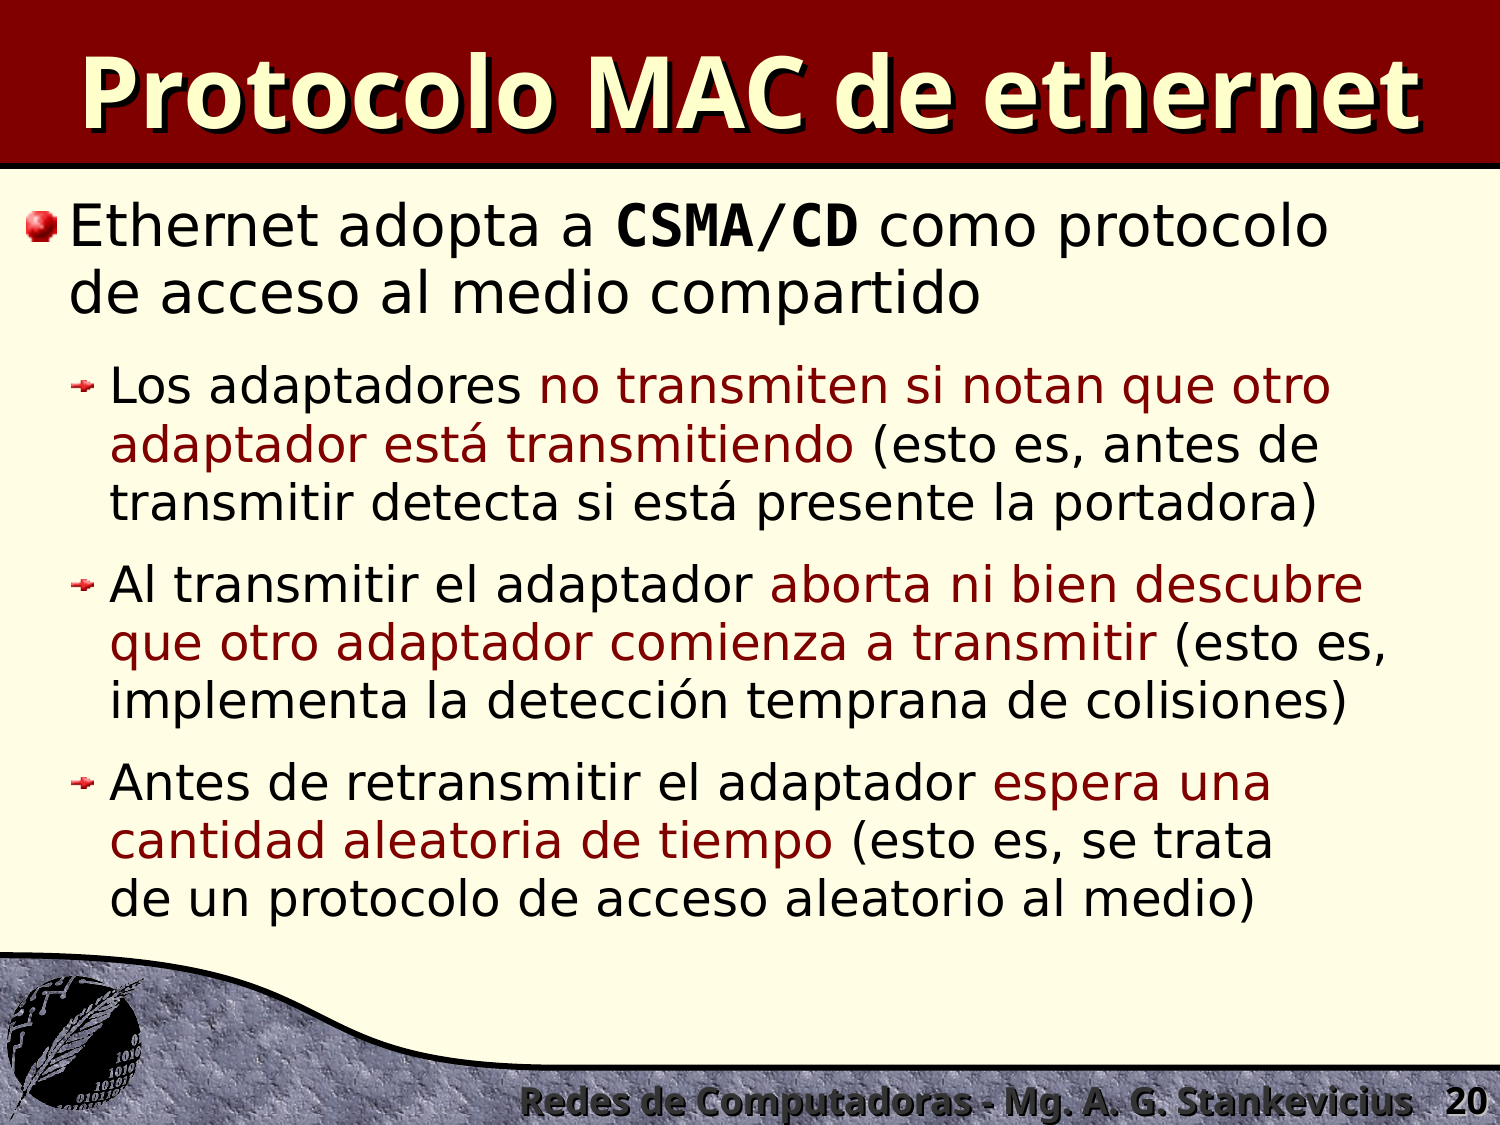

# Protocolo MAC de ethernet
Ethernet adopta a CSMA/CD como protocolo
de acceso al medio compartido
Los adaptadores no transmiten si notan que otro adaptador está transmitiendo (esto es, antes de transmitir detecta si está presente la portadora)
Al transmitir el adaptador aborta ni bien descubre
que otro adaptador comienza a transmitir (esto es, implementa la detección temprana de colisiones)
Antes de retransmitir el adaptador espera una cantidad aleatoria de tiempo (esto es, se trata
de un protocolo de acceso aleatorio al medio)
20